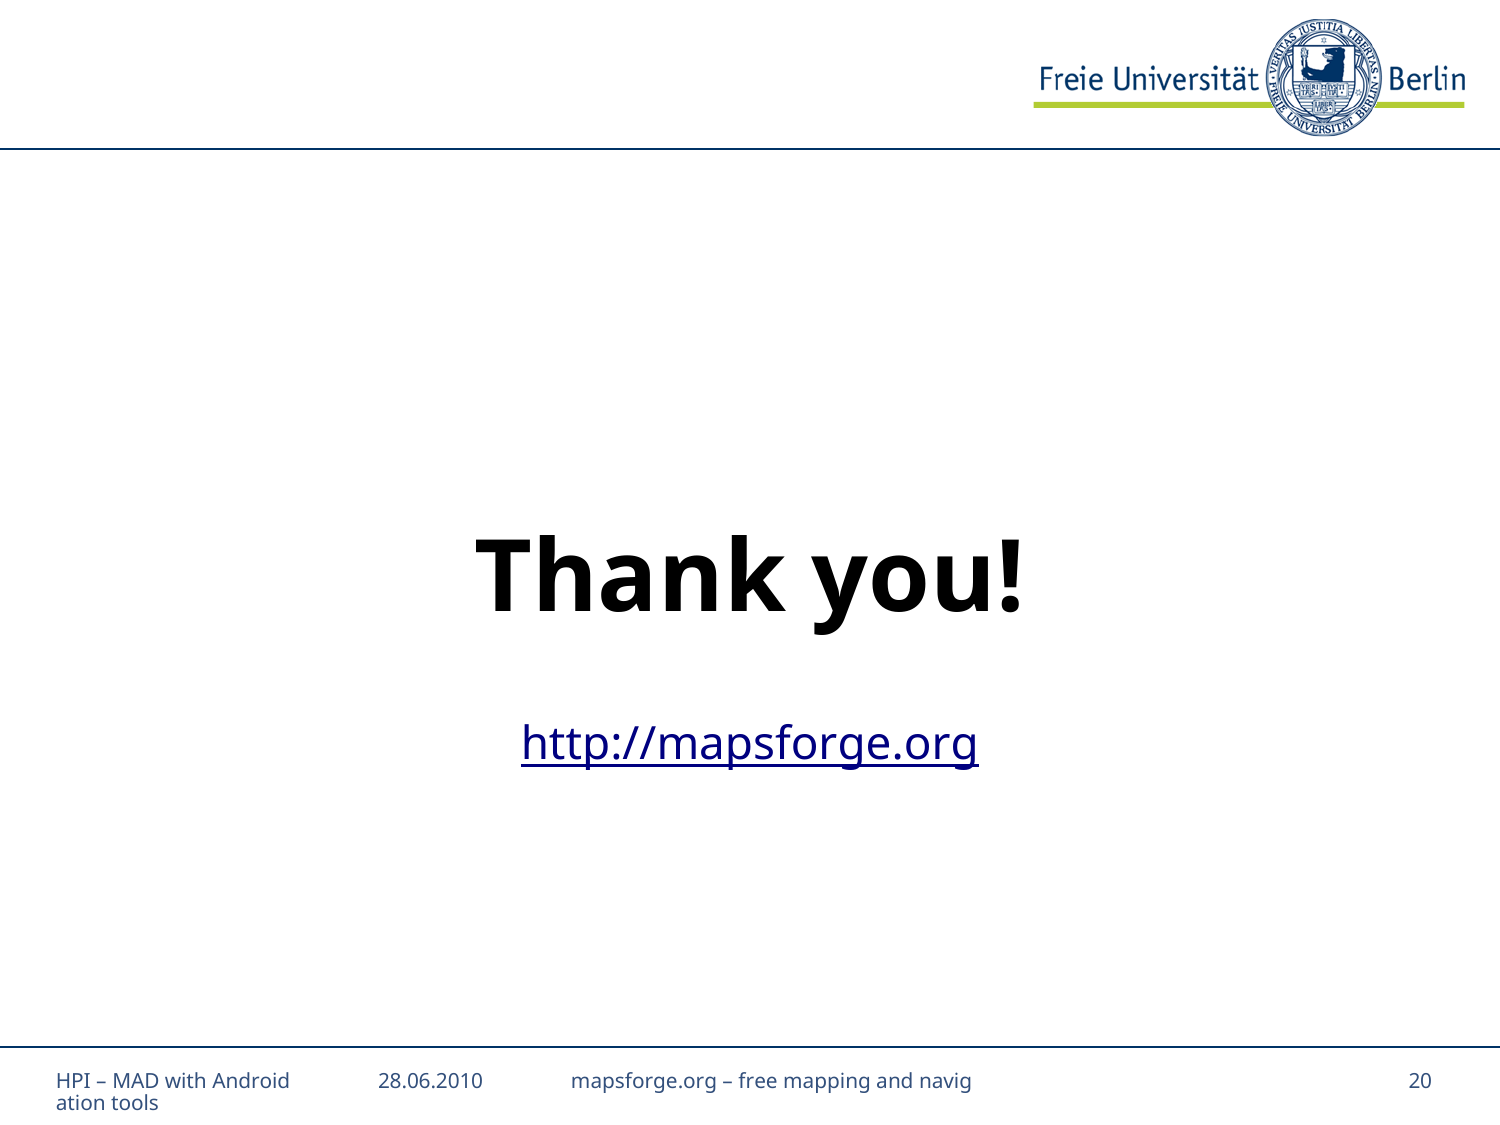

#
Thank you!
http://mapsforge.org
HPI – MAD with Android 28.06.2010 mapsforge.org – free mapping and navigation tools
20